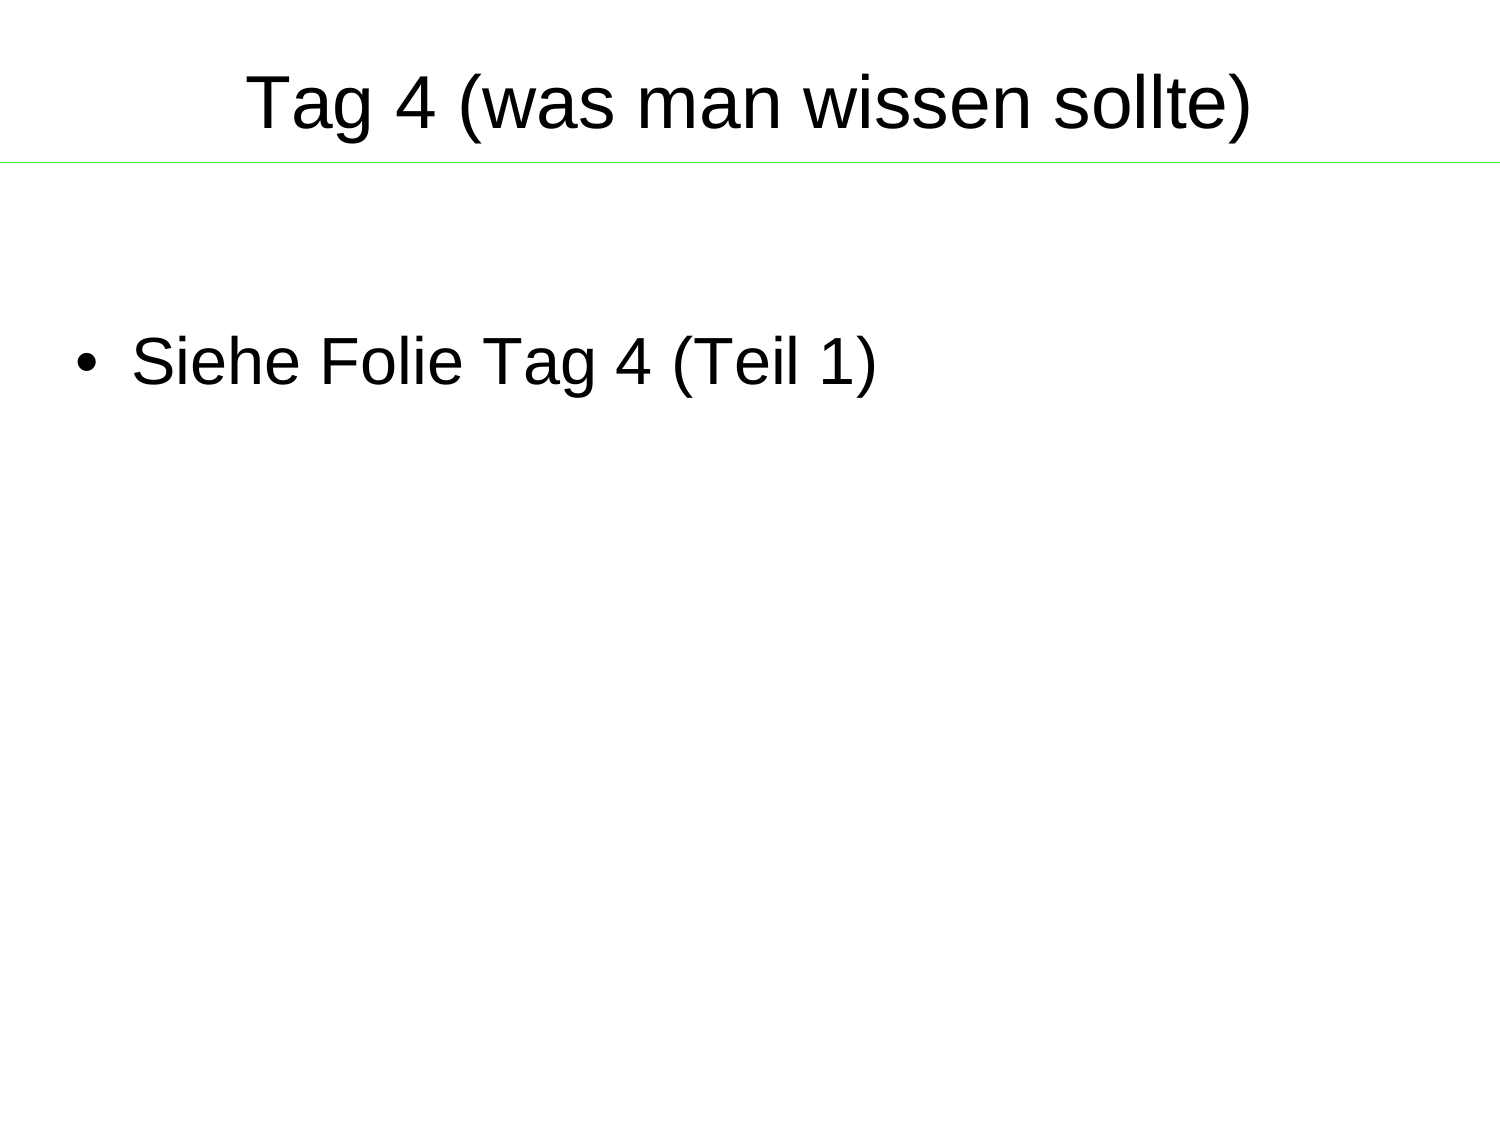

# Tag 4 (was man wissen sollte)
Siehe Folie Tag 4 (Teil 1)